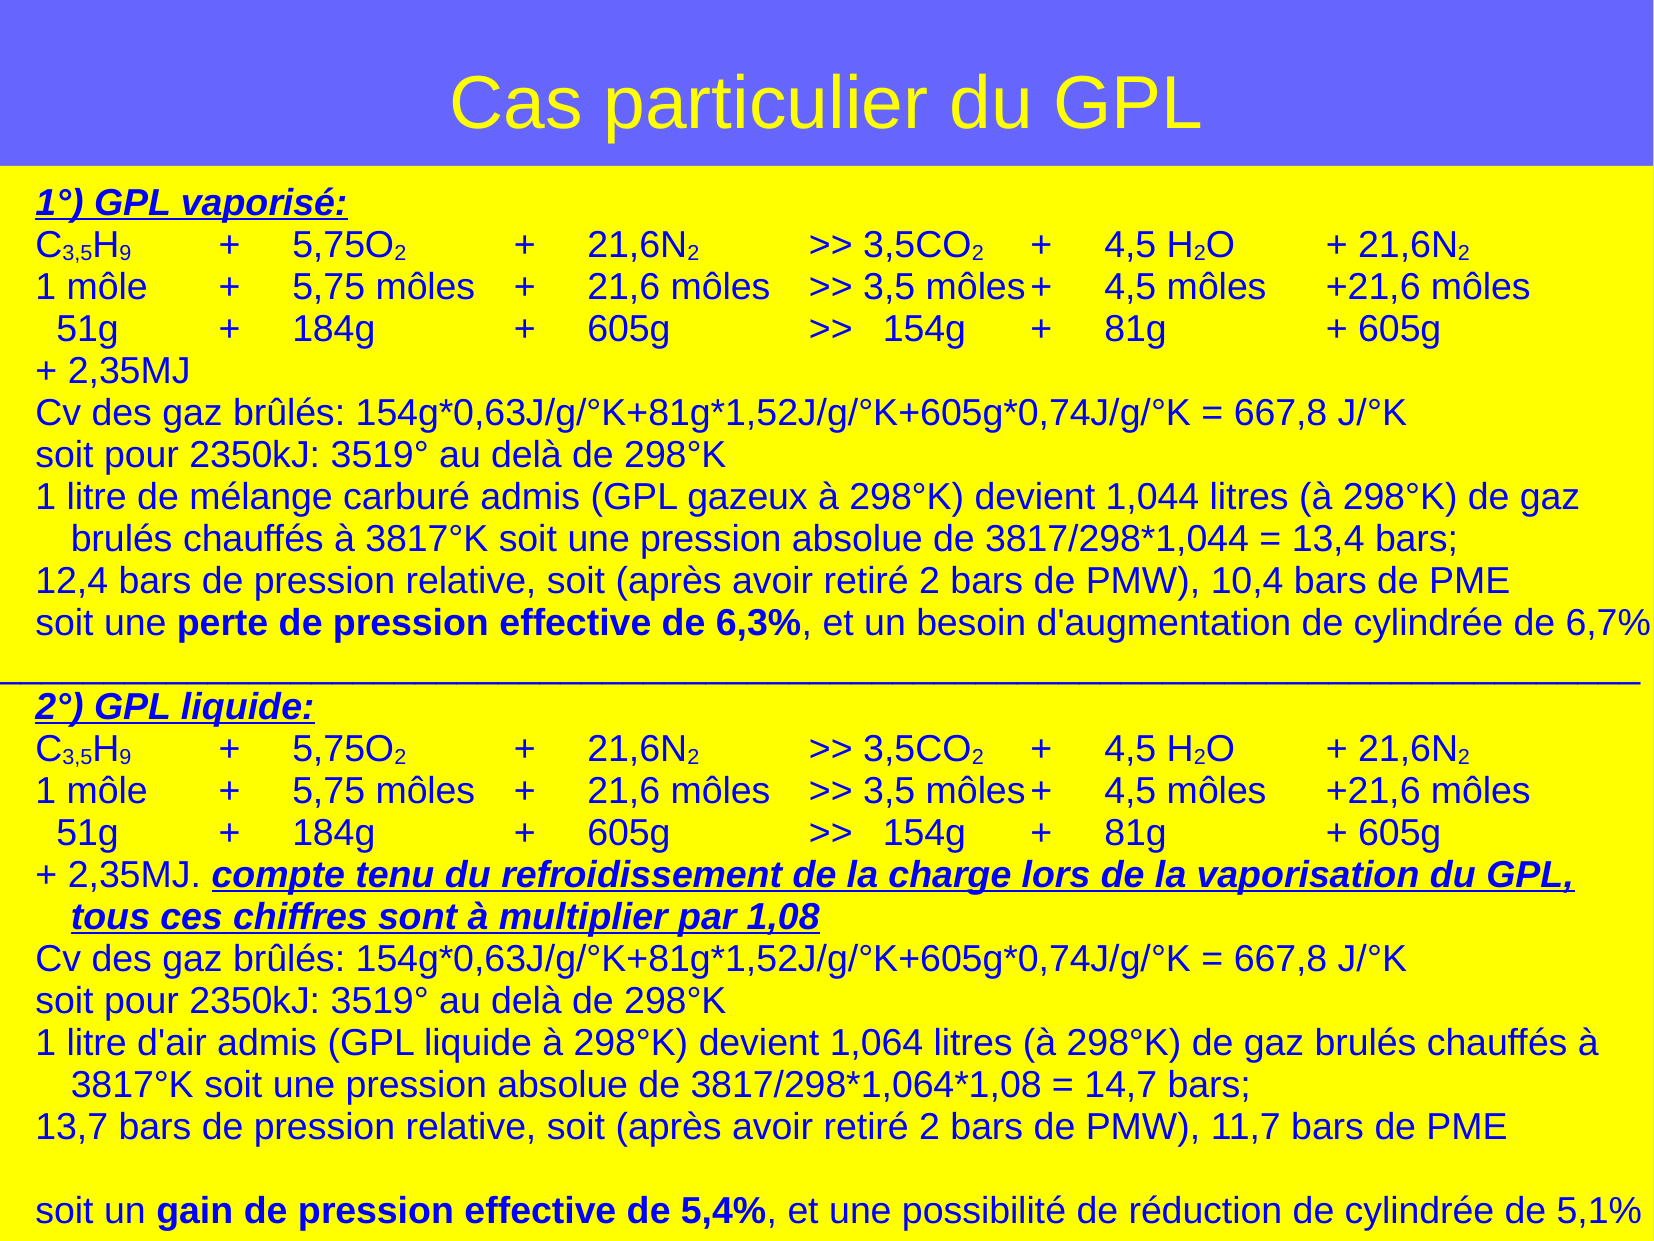

# Cas particulier du GPL
1°) GPL vaporisé:
C3,5H9 		+ 	5,75O2 		+ 	21,6N2 		>> 3,5CO2 	+ 	4,5 H2O 		+ 21,6N2
1 môle	+	5,75 môles	+	21,6 môles 	>> 3,5 môles	+	4,5 môles	+21,6 môles
 51g 		+ 	184g 	 	+ 	605g 	 	>>	154g 	+ 	81g 		+ 605g
+ 2,35MJ
Cv des gaz brûlés: 154g*0,63J/g/°K+81g*1,52J/g/°K+605g*0,74J/g/°K = 667,8 J/°K
soit pour 2350kJ: 3519° au delà de 298°K
1 litre de mélange carburé admis (GPL gazeux à 298°K) devient 1,044 litres (à 298°K) de gaz brulés chauffés à 3817°K soit une pression absolue de 3817/298*1,044 = 13,4 bars;
12,4 bars de pression relative, soit (après avoir retiré 2 bars de PMW), 10,4 bars de PME
soit une perte de pression effective de 6,3%, et un besoin d'augmentation de cylindrée de 6,7%
_______________________________________________________________________________
2°) GPL liquide:
C3,5H9 		+ 	5,75O2 		+ 	21,6N2 		>> 3,5CO2 	+ 	4,5 H2O 		+ 21,6N2
1 môle	+	5,75 môles	+	21,6 môles 	>> 3,5 môles	+	4,5 môles	+21,6 môles
 51g 		+ 	184g 	 	+ 	605g 	 	>>	154g 	+ 	81g 		+ 605g
+ 2,35MJ. compte tenu du refroidissement de la charge lors de la vaporisation du GPL, tous ces chiffres sont à multiplier par 1,08
Cv des gaz brûlés: 154g*0,63J/g/°K+81g*1,52J/g/°K+605g*0,74J/g/°K = 667,8 J/°K
soit pour 2350kJ: 3519° au delà de 298°K
1 litre d'air admis (GPL liquide à 298°K) devient 1,064 litres (à 298°K) de gaz brulés chauffés à 3817°K soit une pression absolue de 3817/298*1,064*1,08 = 14,7 bars;
13,7 bars de pression relative, soit (après avoir retiré 2 bars de PMW), 11,7 bars de PME
soit un gain de pression effective de 5,4%, et une possibilité de réduction de cylindrée de 5,1%